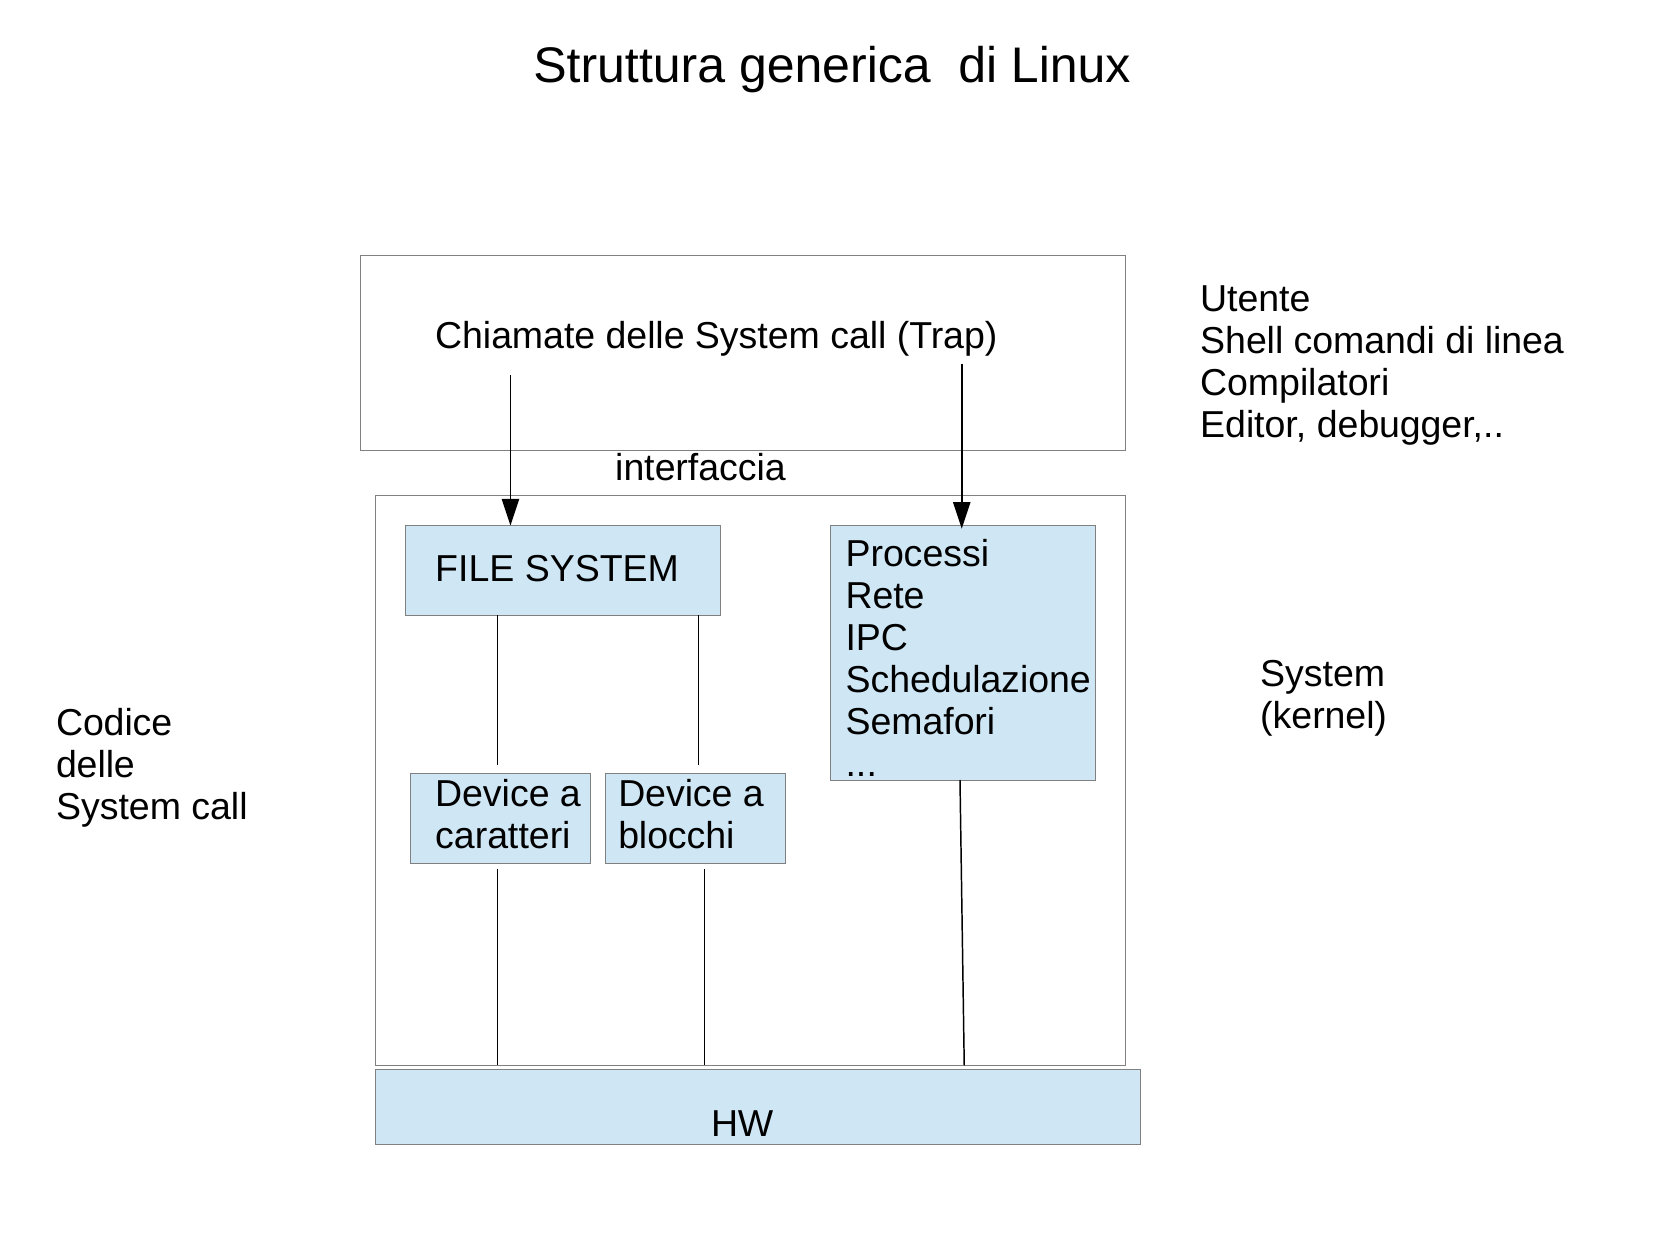

Struttura generica di Linux
Utente
Shell comandi di linea
Compilatori
Editor, debugger,..
Chiamate delle System call (Trap)
interfaccia
Processi
Rete
IPC
Schedulazione
Semafori
...
FILE SYSTEM
System (kernel)
Codice delle System call
Device a caratteri
Device a blocchi
HW